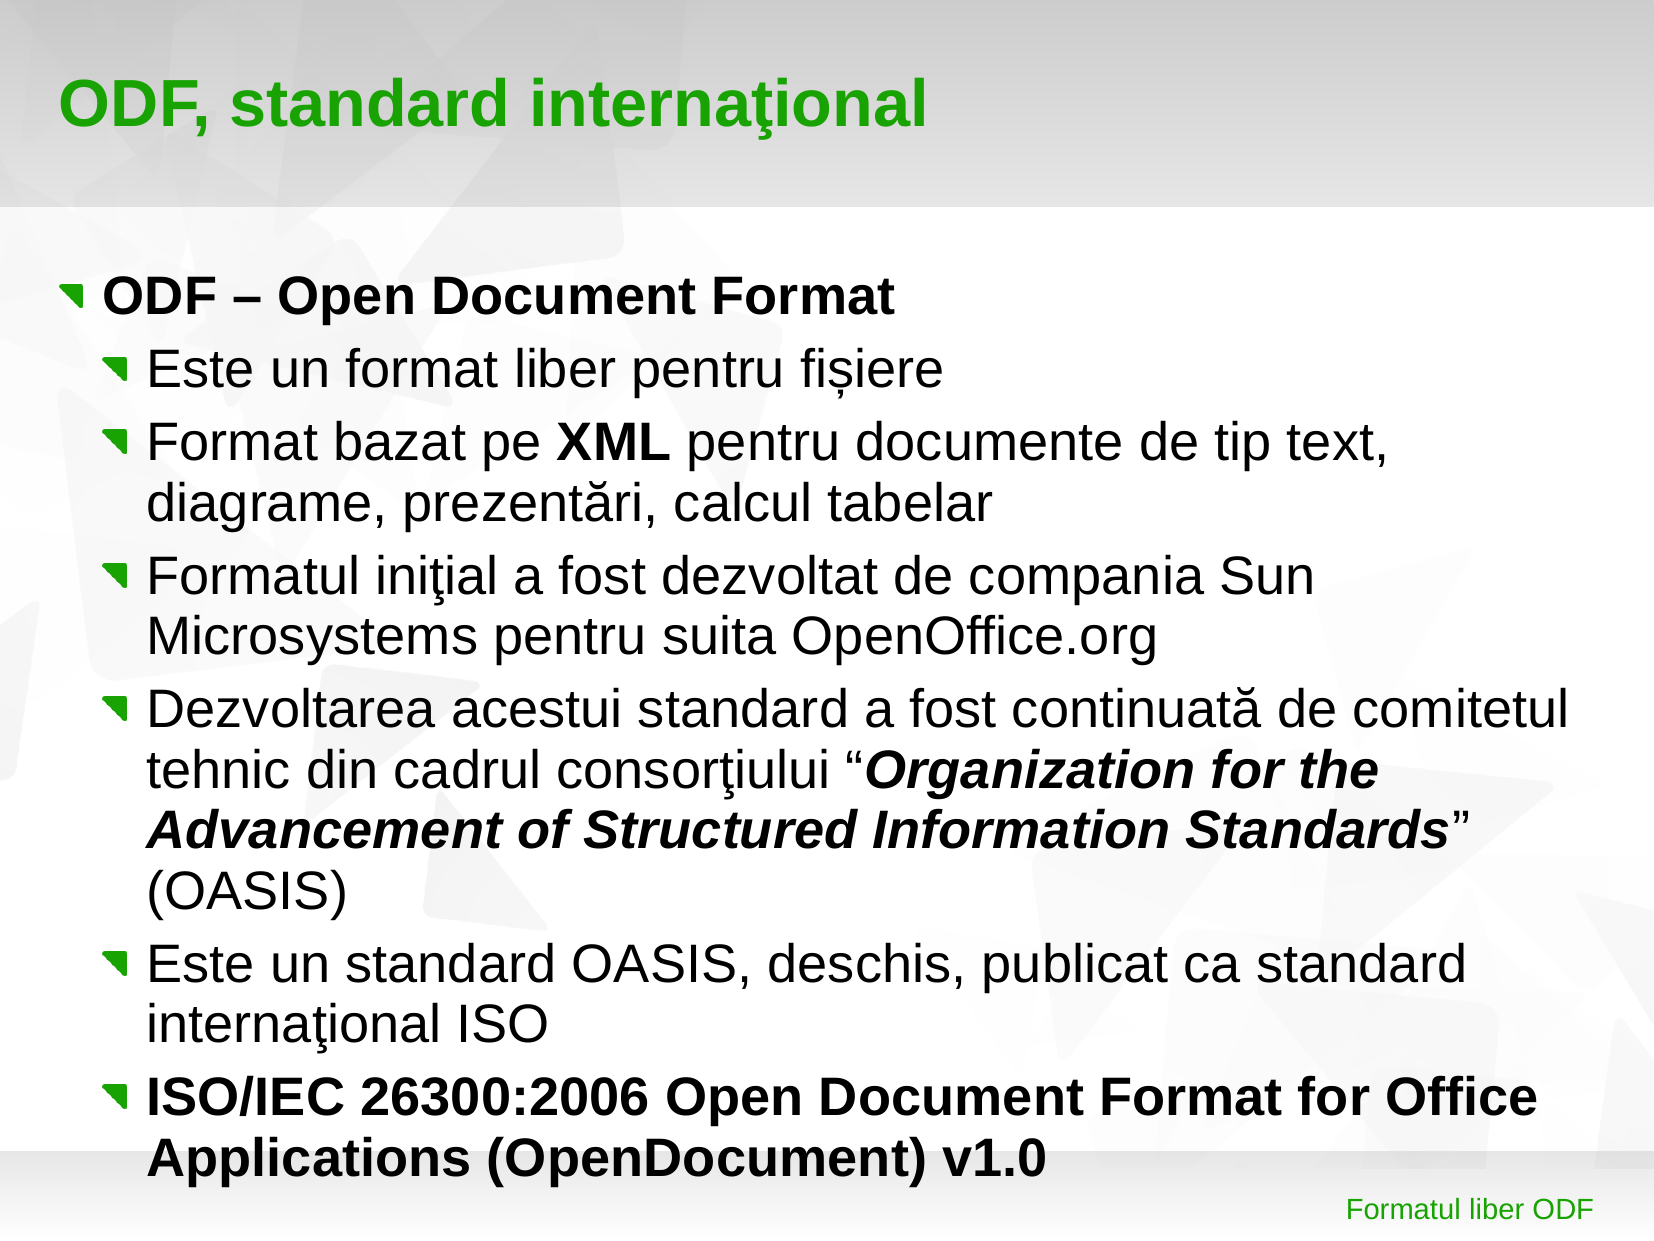

# ODF, standard internaţional
ODF – Open Document Format
Este un format liber pentru fișiere
Format bazat pe XML pentru documente de tip text, diagrame, prezentări, calcul tabelar
Formatul iniţial a fost dezvoltat de compania Sun Microsystems pentru suita OpenOffice.org
Dezvoltarea acestui standard a fost continuată de comitetul tehnic din cadrul consorţiului “Organization for the Advancement of Structured Information Standards” (OASIS)
Este un standard OASIS, deschis, publicat ca standard internaţional ISO
ISO/IEC 26300:2006 Open Document Format for Office Applications (OpenDocument) v1.0
Formatul liber ODF